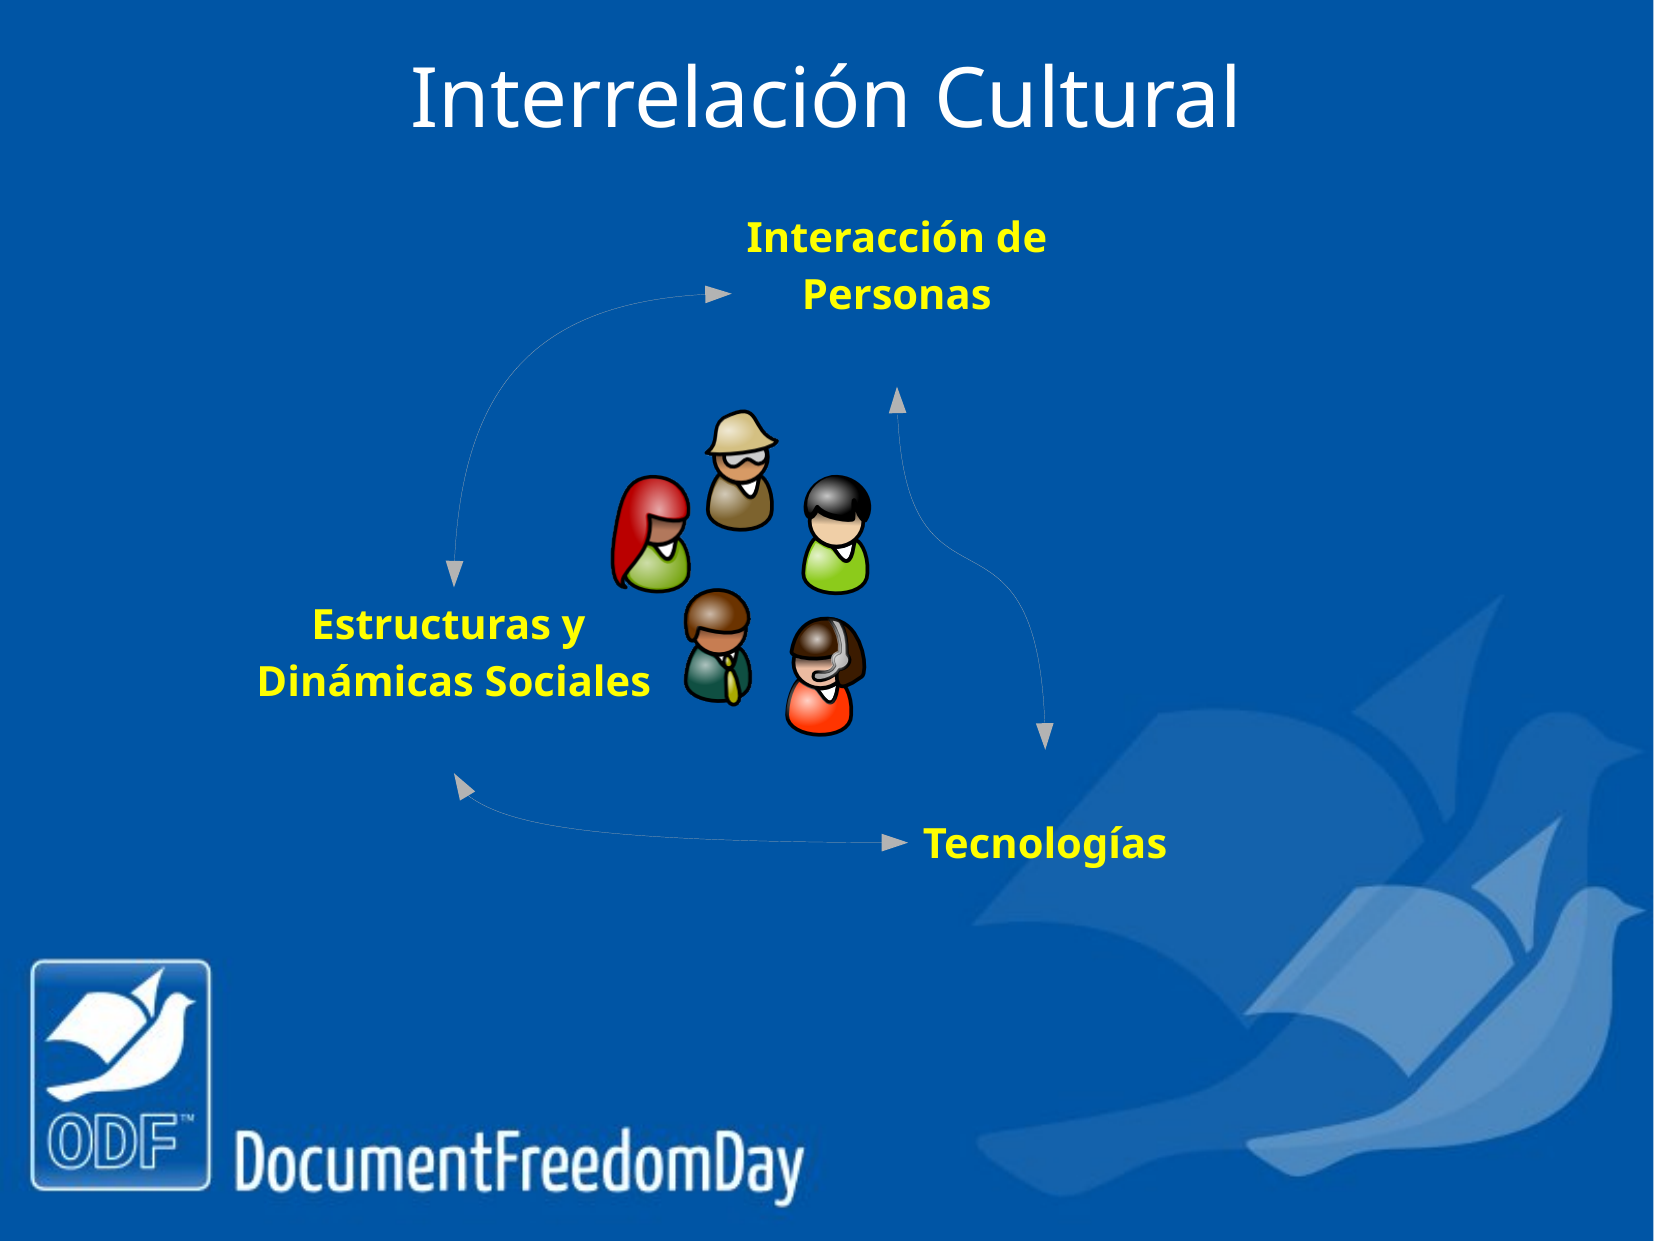

# Interrelación Cultural
Interacción de
Personas
Estructuras y
Dinámicas Sociales
Tecnologías